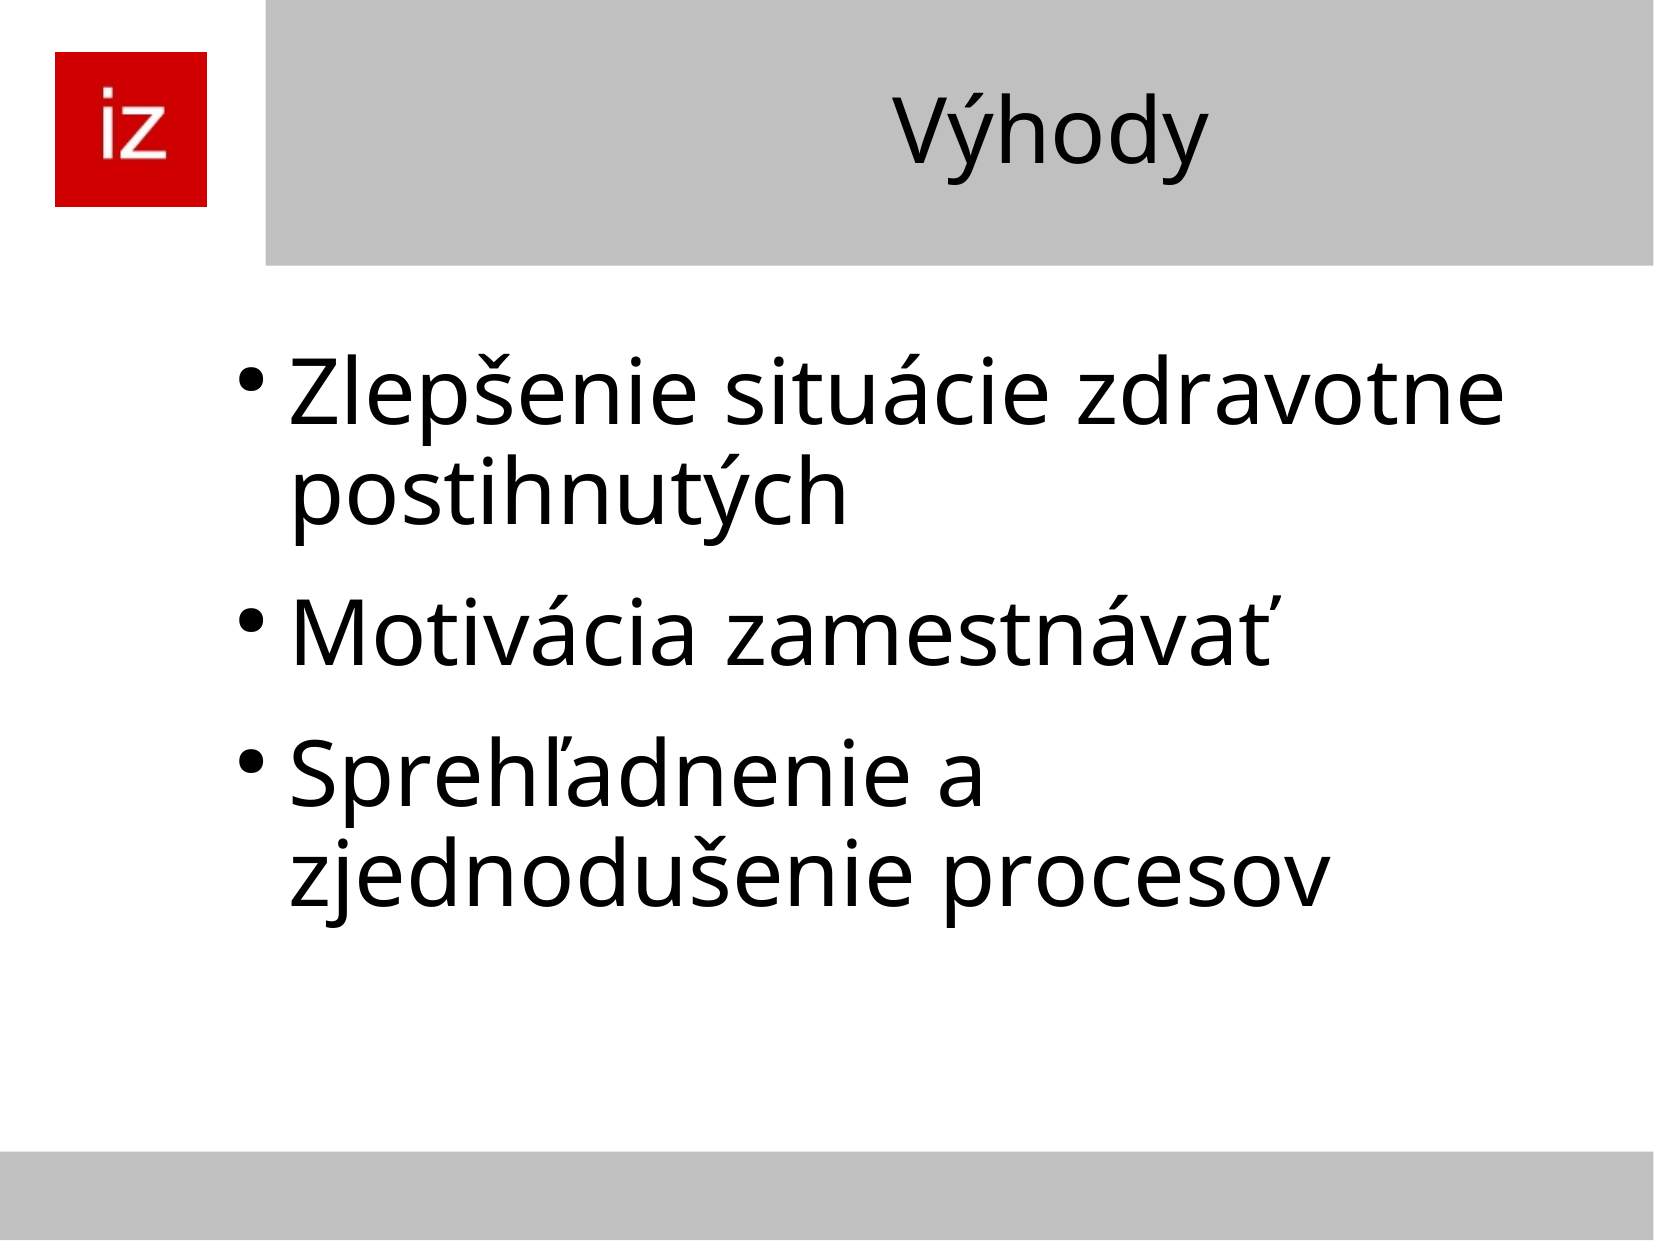

# Výhody
Zlepšenie situácie zdravotne postihnutých
Motivácia zamestnávať
Sprehľadnenie a zjednodušenie procesov